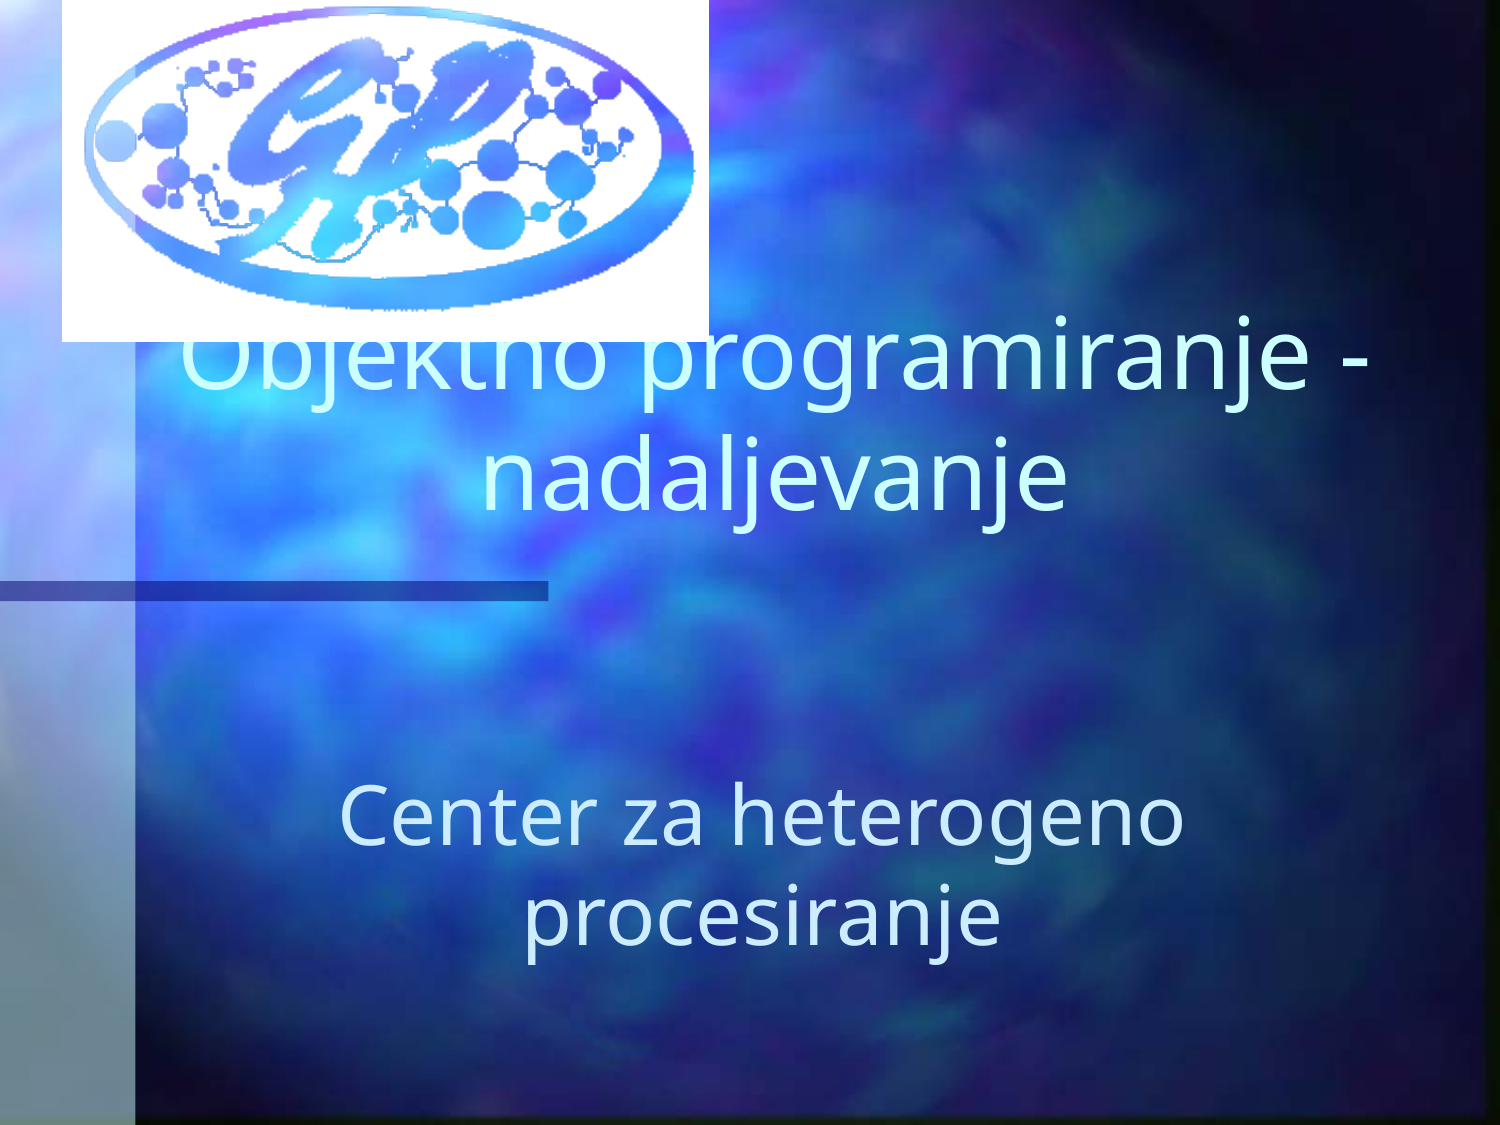

# Objektno programiranje - nadaljevanje
Center za heterogeno procesiranje